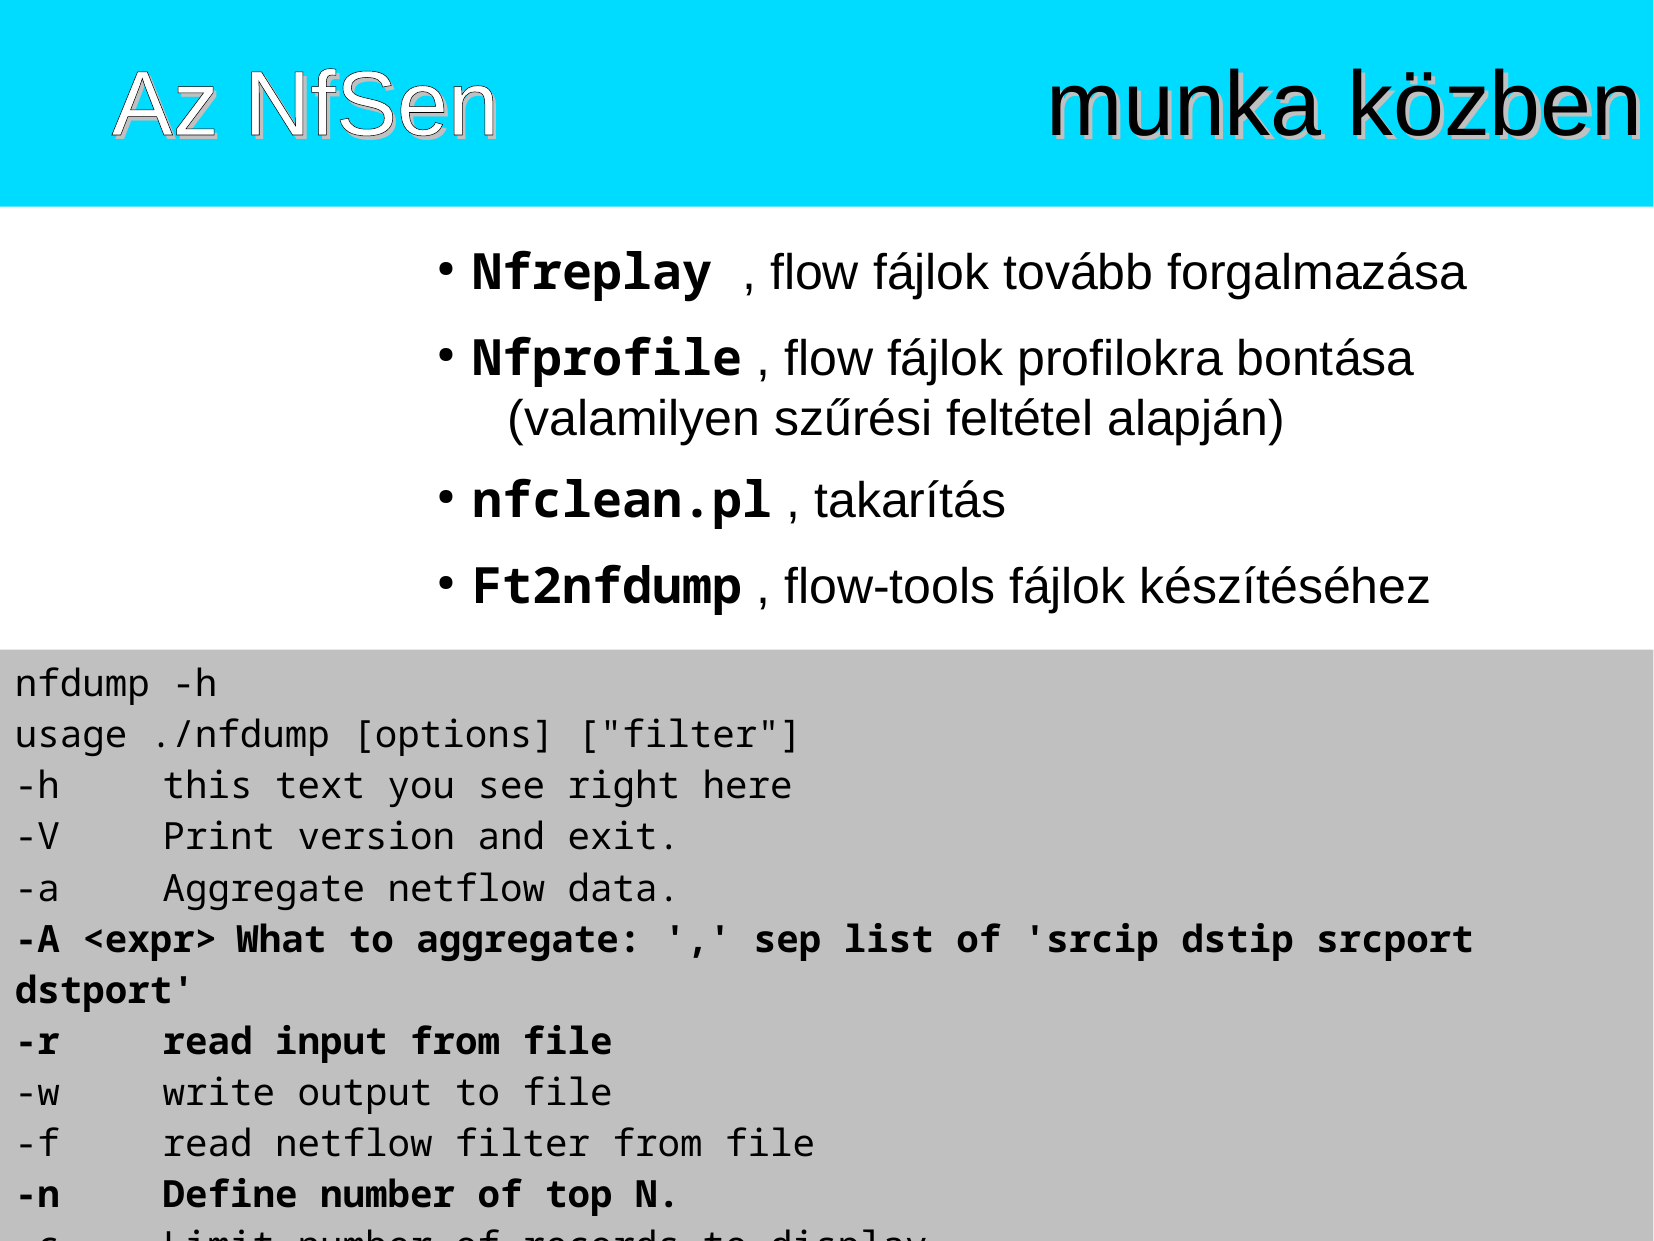

Az NfSen	munka közben
# Nfreplay , flow fájlok tovább forgalmazása
Nfprofile , flow fájlok profilokra bontása (valamilyen szűrési feltétel alapján)
nfclean.pl , takarítás
Ft2nfdump , flow-tools fájlok készítéséhez
Nfdump
nfdump -h
usage ./nfdump [options] ["filter"]
-h		this text you see right here
-V		Print version and exit.
-a		Aggregate netflow data.
-A <expr>	What to aggregate: ',' sep list of 'srcip dstip srcport dstport'
-r		read input from file
-w		write output to file
-f		read netflow filter from file
-n		Define number of top N.
-c		Limit number of records to display
-S		Generate netflow statistics info.